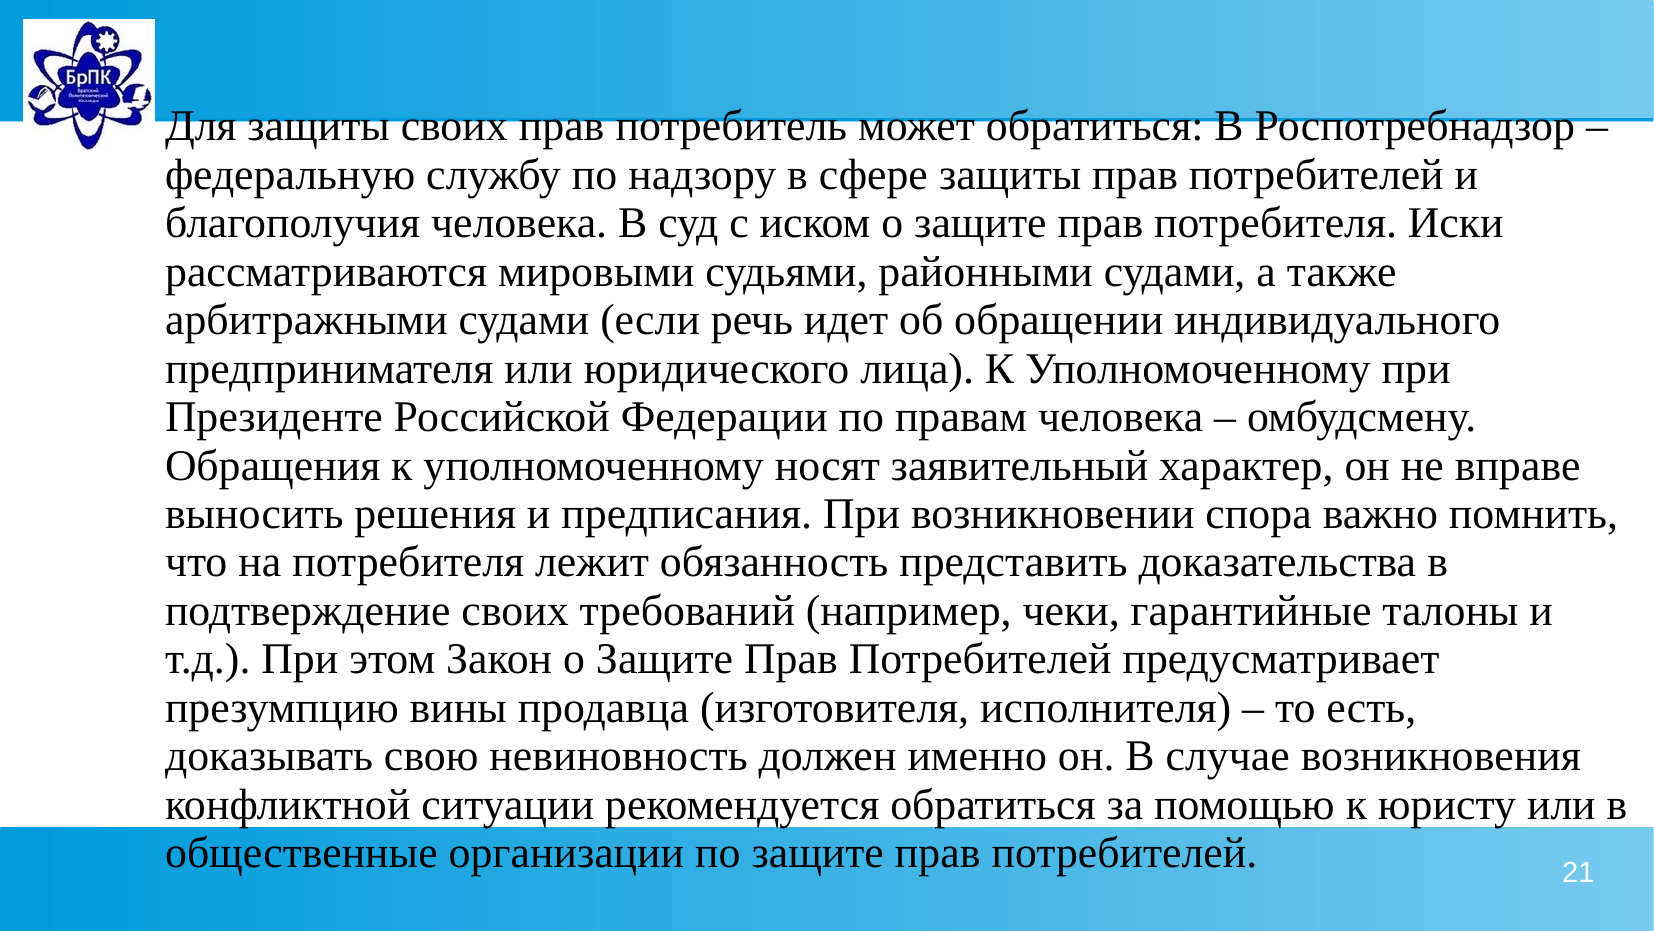

# Для защиты своих прав потребитель может обратиться: В Роспотребнадзор – федеральную службу по надзору в сфере защиты прав потребителей и благополучия человека. В суд с иском о защите прав потребителя. Иски рассматриваются мировыми судьями, районными судами, а также арбитражными судами (если речь идет об обращении индивидуального предпринимателя или юридического лица). К Уполномоченному при Президенте Российской Федерации по правам человека – омбудсмену. Обращения к уполномоченному носят заявительный характер, он не вправе выносить решения и предписания. При возникновении спора важно помнить, что на потребителя лежит обязанность представить доказательства в подтверждение своих требований (например, чеки, гарантийные талоны и т.д.). При этом Закон о Защите Прав Потребителей предусматривает презумпцию вины продавца (изготовителя, исполнителя) – то есть, доказывать свою невиновность должен именно он. В случае возникновения конфликтной ситуации рекомендуется обратиться за помощью к юристу или в общественные организации по защите прав потребителей.
21